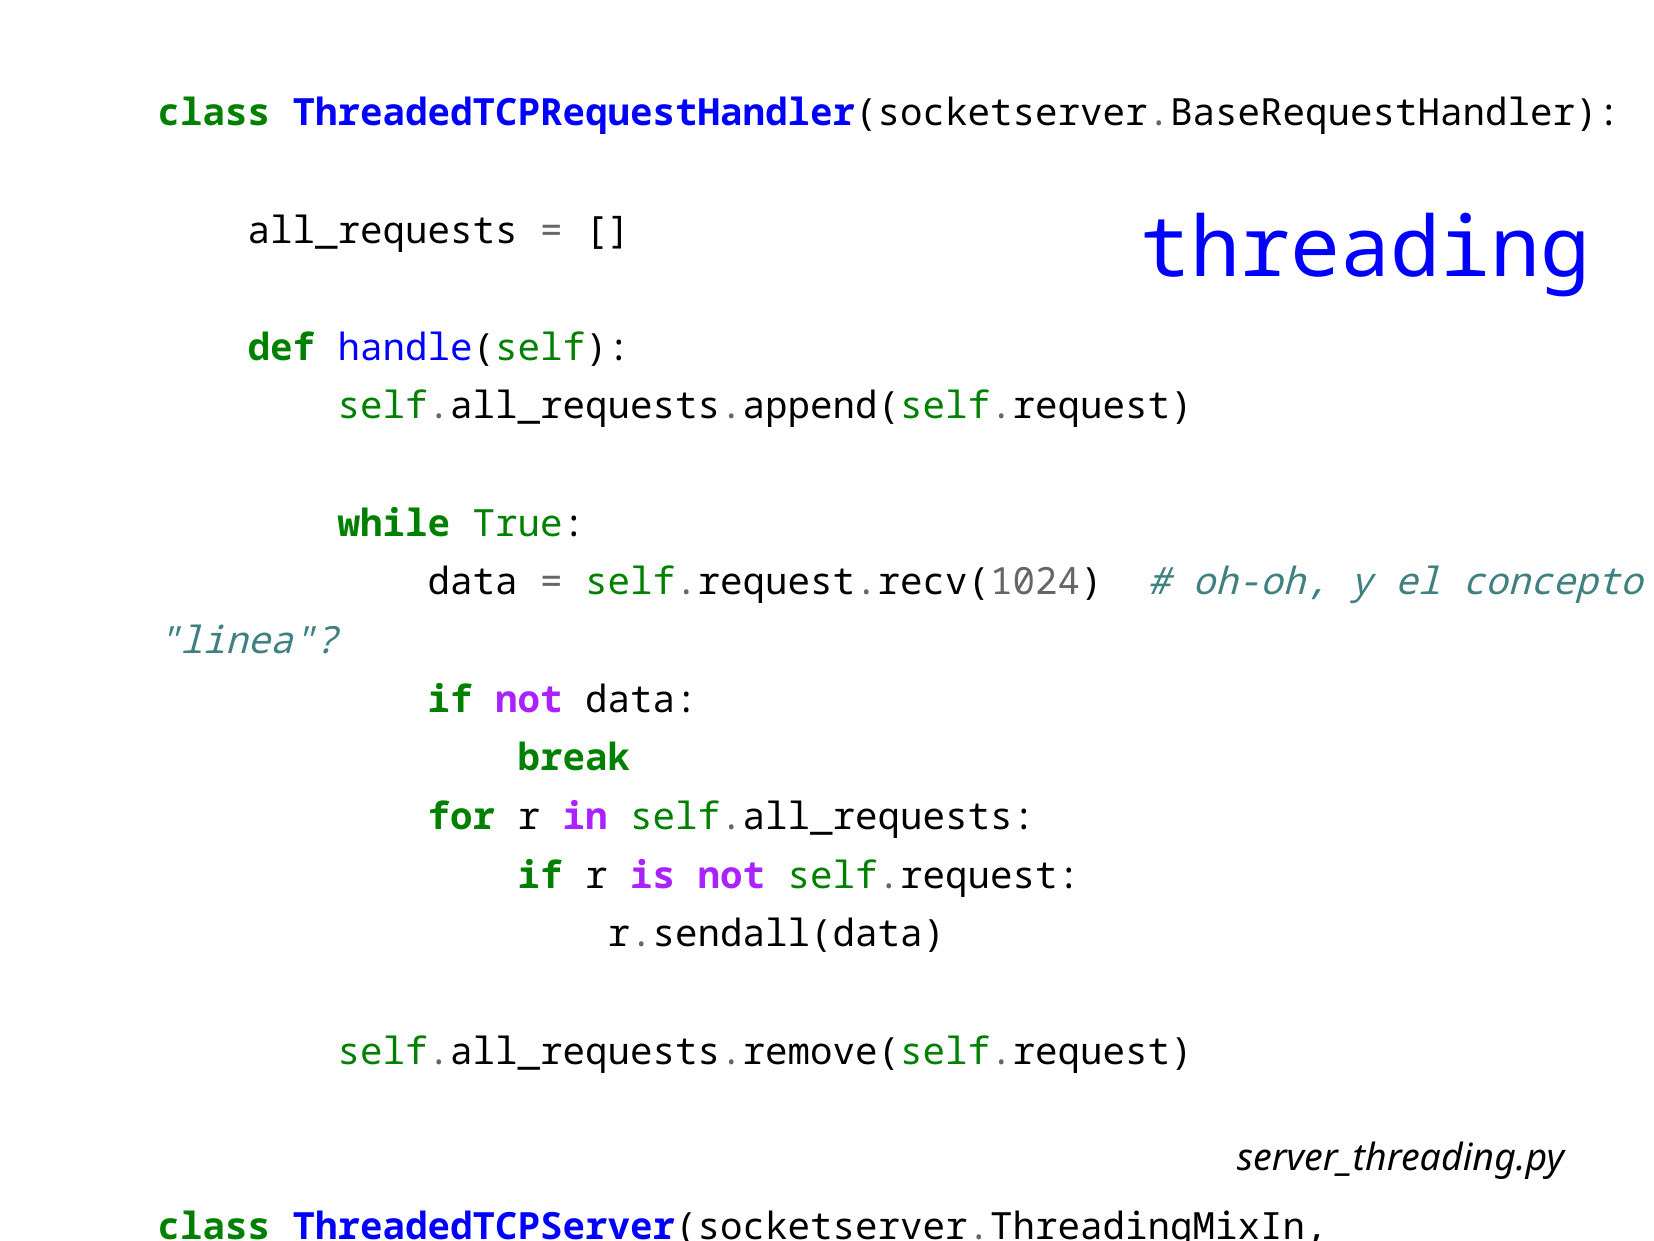

class ThreadedTCPRequestHandler(socketserver.BaseRequestHandler):
 all_requests = []
 def handle(self):
 self.all_requests.append(self.request)
 while True:
 data = self.request.recv(1024) # oh-oh, y el concepto de "linea"?
 if not data:
 break
 for r in self.all_requests:
 if r is not self.request:
 r.sendall(data)
 self.all_requests.remove(self.request)
class ThreadedTCPServer(socketserver.ThreadingMixIn, socketserver.TCPServer):
	pass
server = ThreadedTCPServer(("localhost", 4567), ThreadedTCPRequestHandler)
server_thread = threading.Thread(target=server.serve_forever)
server_thread.start()
threading
server_threading.py